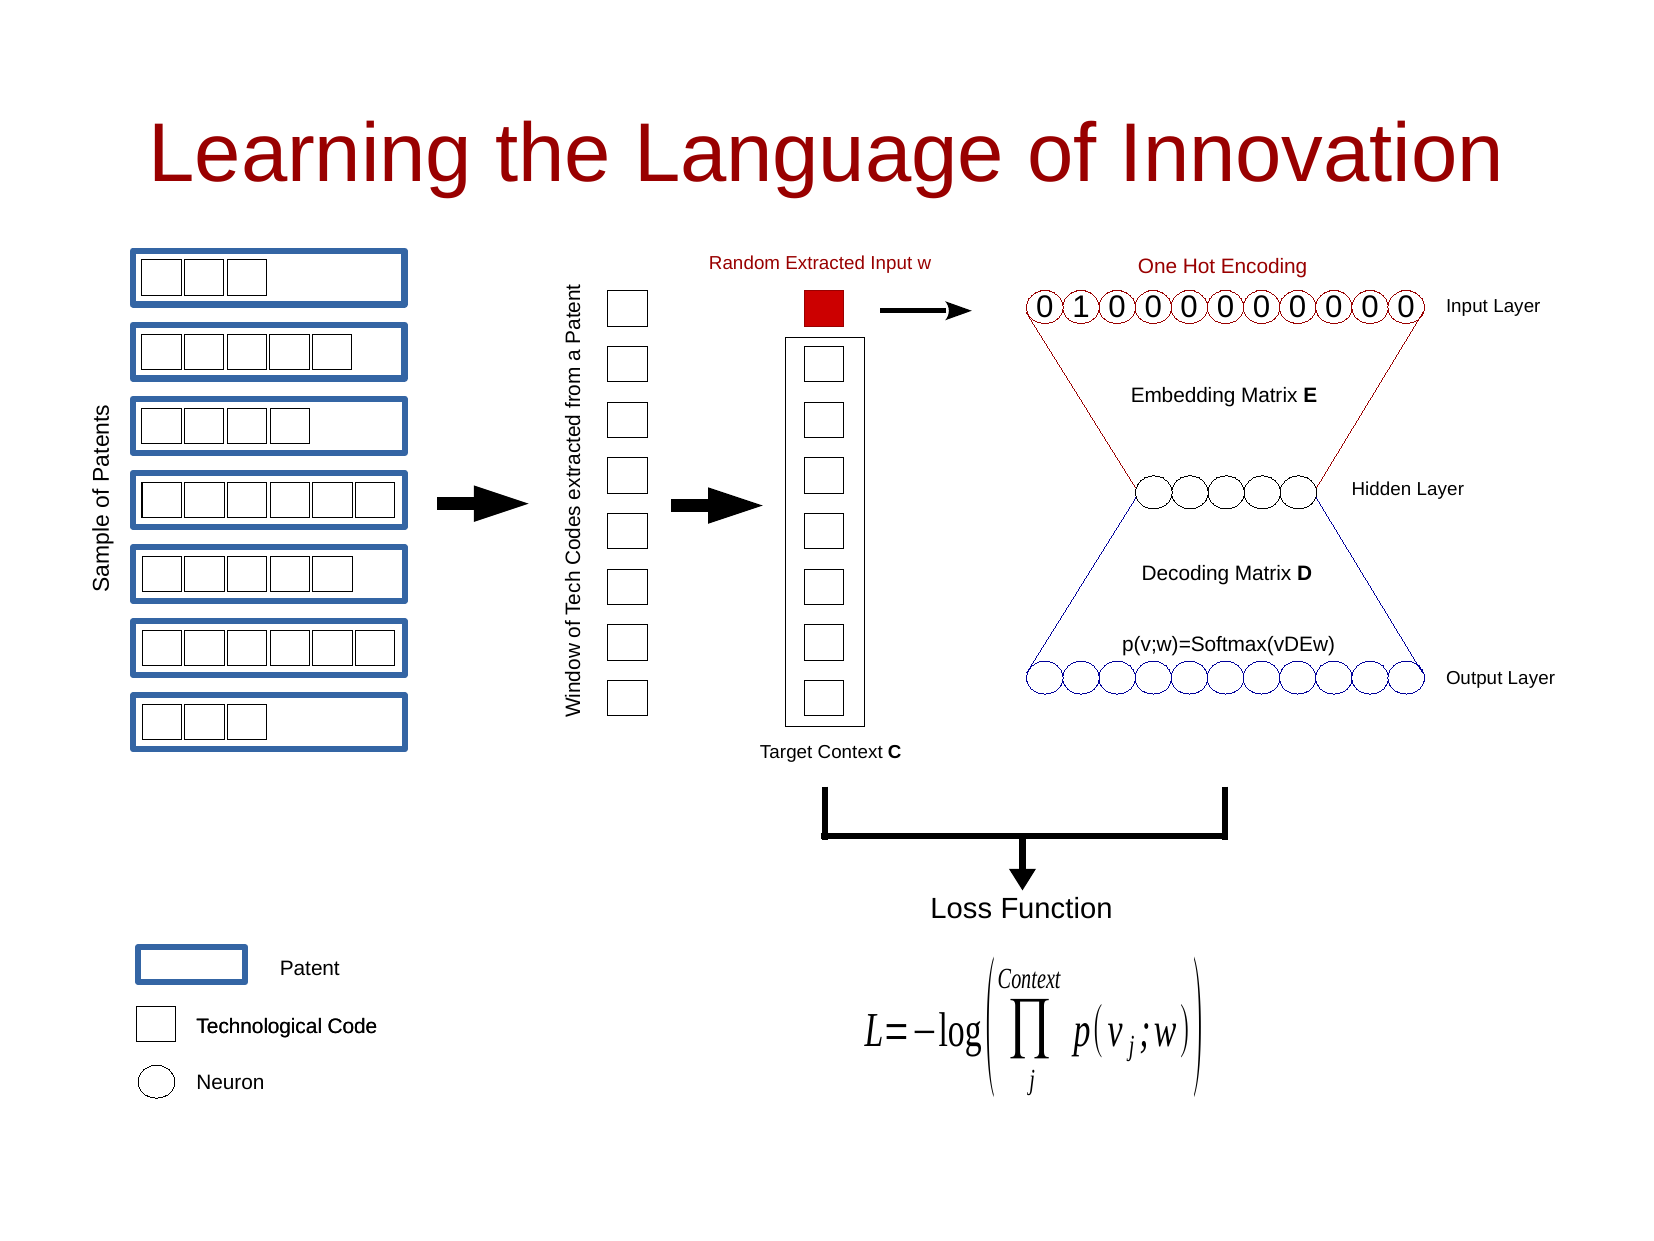

# Learning the Language of Innovation
Random Extracted Input w
 One Hot Encoding
Input Layer
0
1
0
0
0
0
0
0
0
0
0
Embedding Matrix E
Sample of Patents
Hidden Layer
Window of Tech Codes extracted from a Patent
Decoding Matrix D
p(v;w)=Softmax(vDEw)
Output Layer
Target Context C
Loss Function
Patent
Technological Code
Technological Code
Neuron